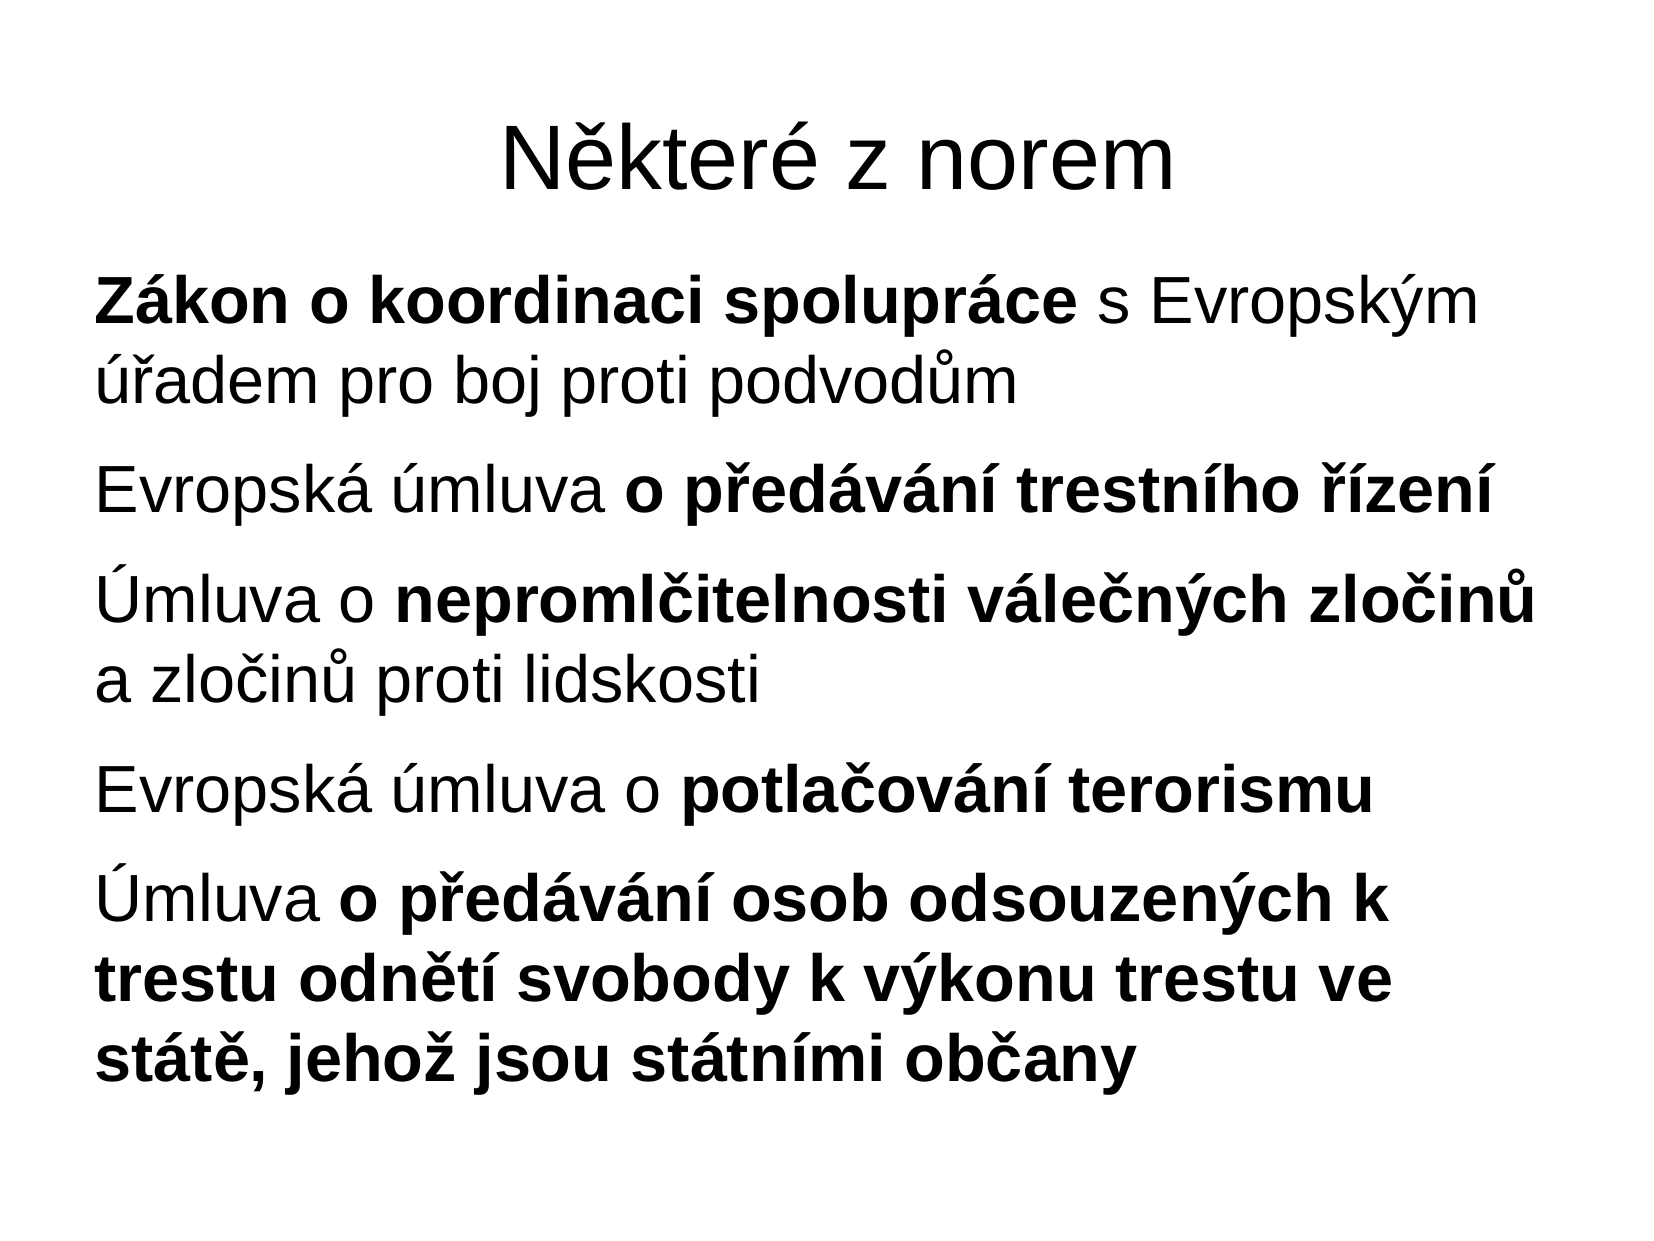

# Některé z norem
Zákon o koordinaci spolupráce s Evropským úřadem pro boj proti podvodům
Evropská úmluva o předávání trestního řízení
Úmluva o nepromlčitelnosti válečných zločinů a zločinů proti lidskosti
Evropská úmluva o potlačování terorismu
Úmluva o předávání osob odsouzených k trestu odnětí svobody k výkonu trestu ve státě, jehož jsou státními občany